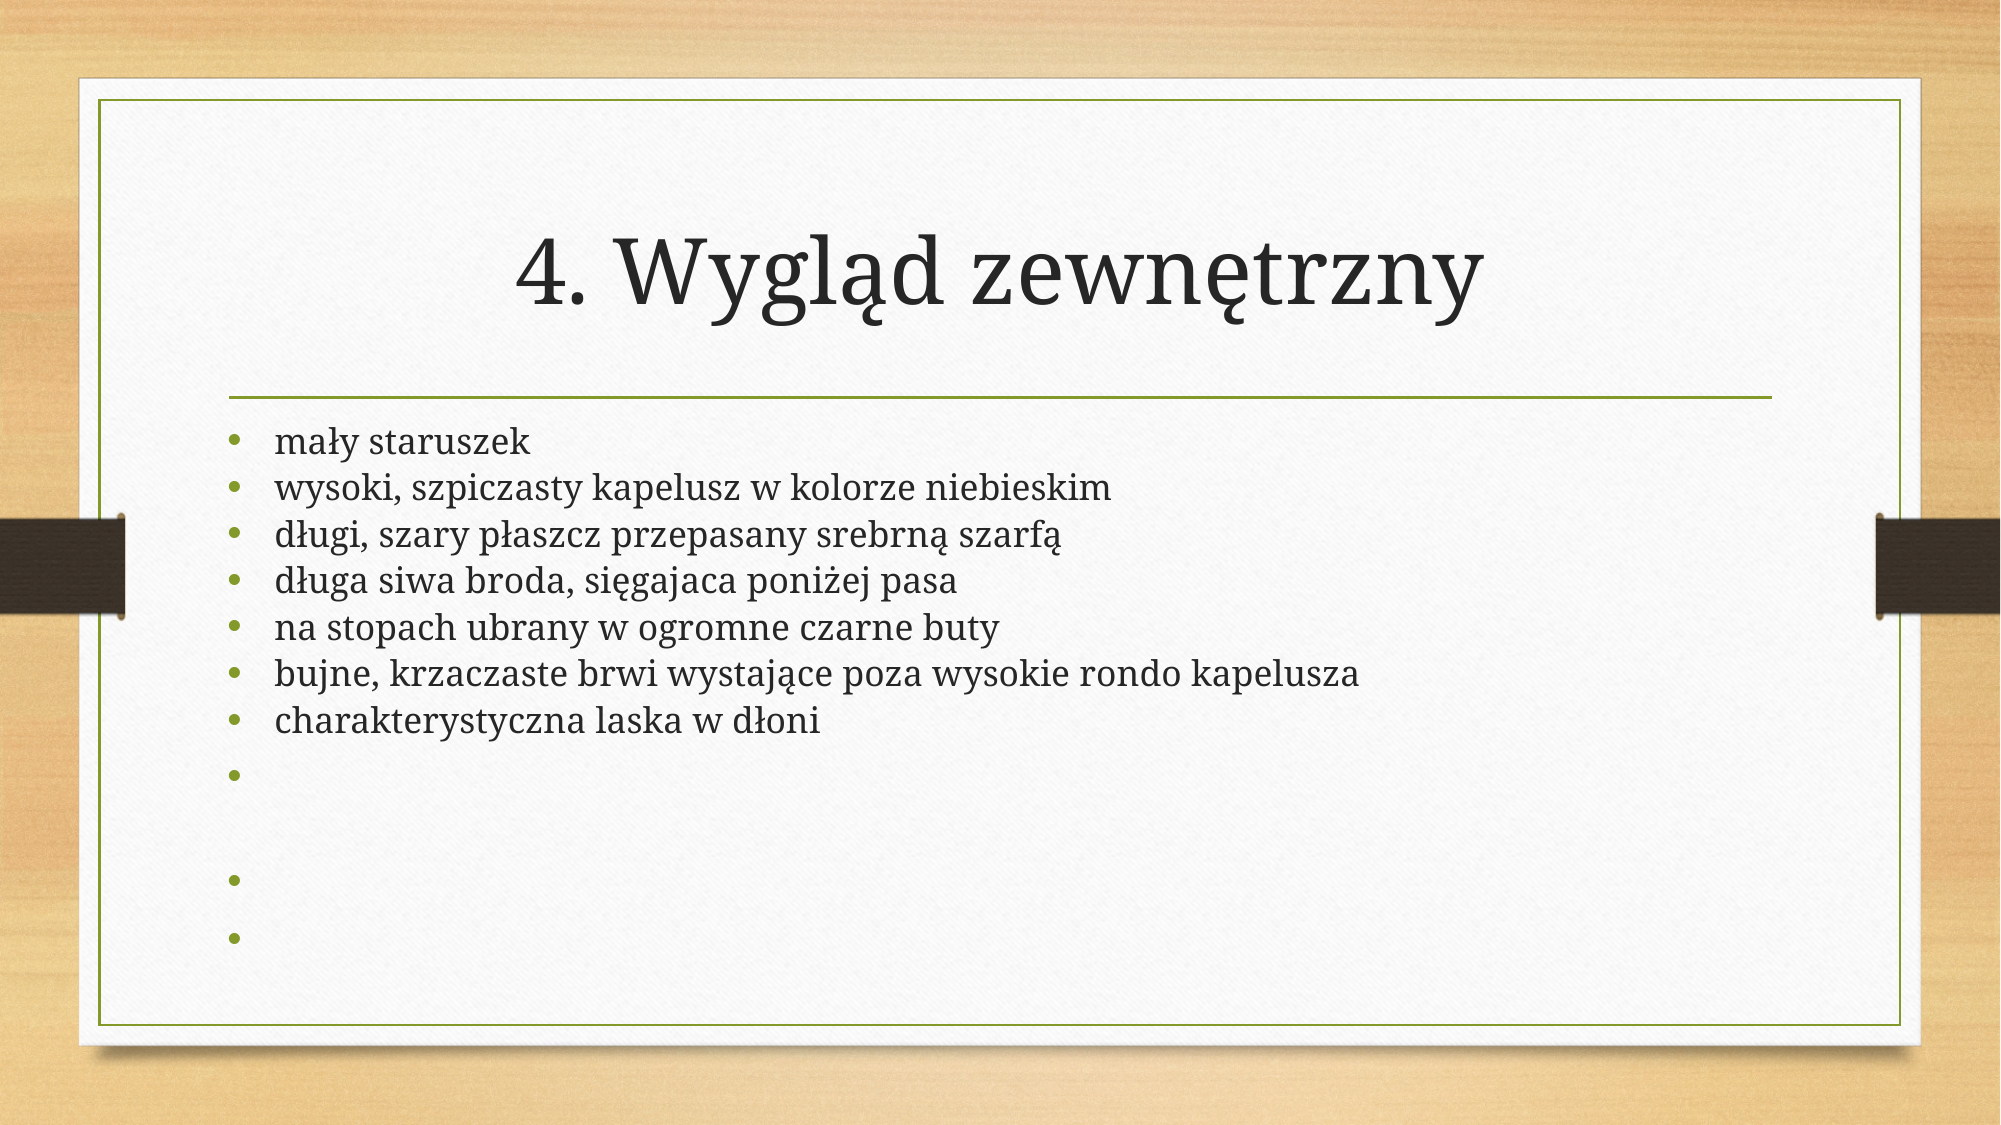

# 4. Wygląd zewnętrzny
mały staruszek
wysoki, szpiczasty kapelusz w kolorze niebieskim
długi, szary płaszcz przepasany srebrną szarfą
długa siwa broda, sięgajaca poniżej pasa
na stopach ubrany w ogromne czarne buty
bujne, krzaczaste brwi wystające poza wysokie rondo kapelusza
charakterystyczna laska w dłoni